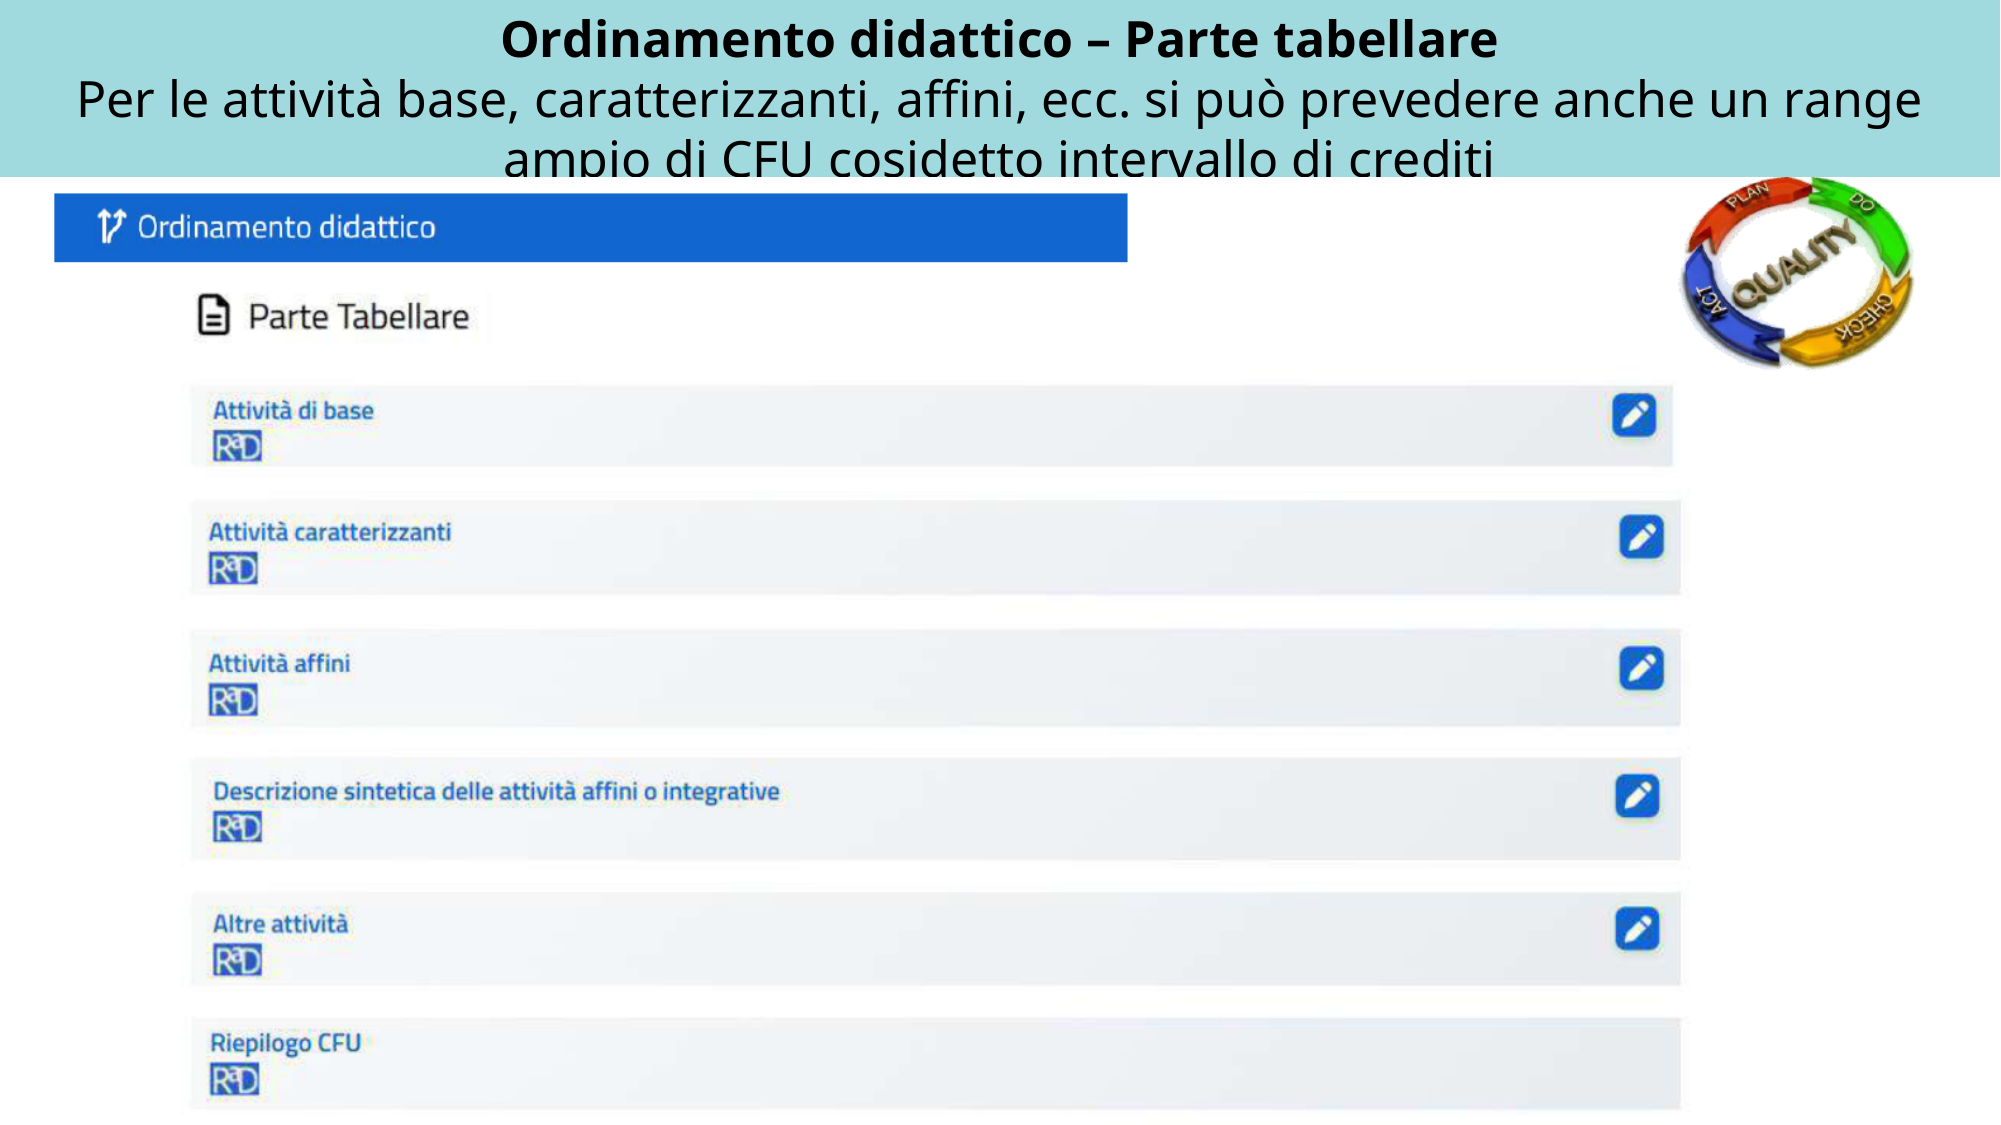

Ordinamento didattico – Parte tabellare
Per le attività base, caratterizzanti, affini, ecc. si può prevedere anche un range ampio di CFU cosidetto intervallo di crediti
#